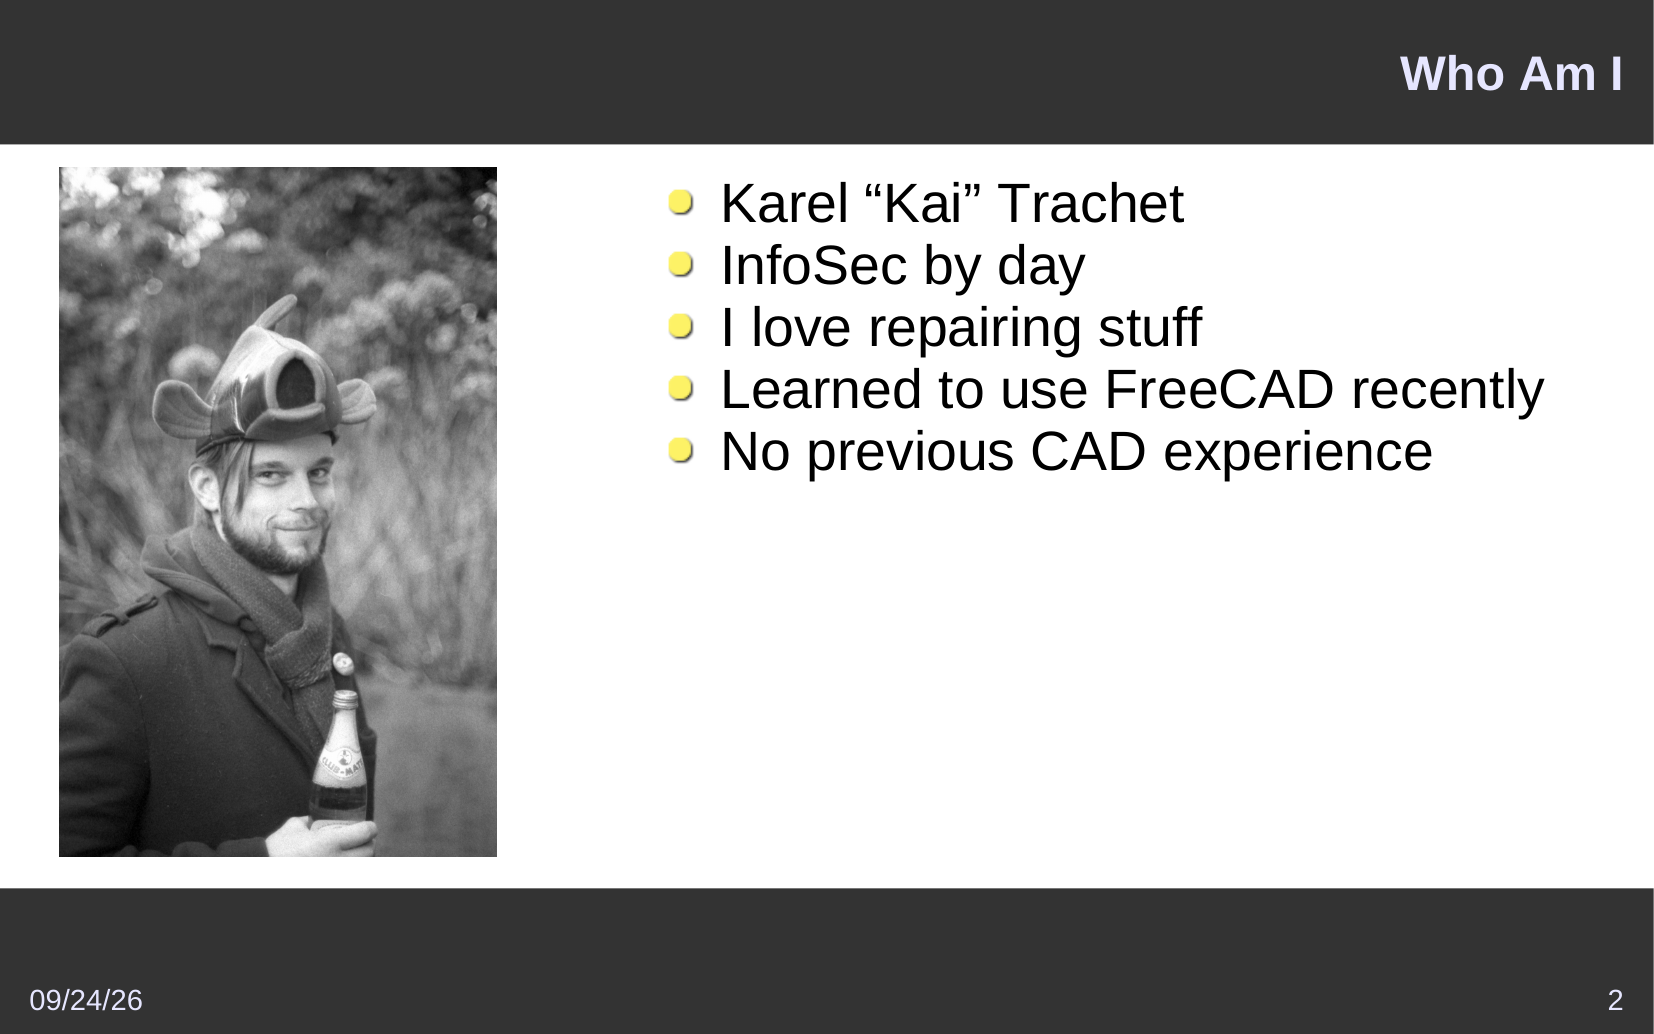

# Who Am I
Karel “Kai” Trachet
InfoSec by day
I love repairing stuff
Learned to use FreeCAD recently
No previous CAD experience
2